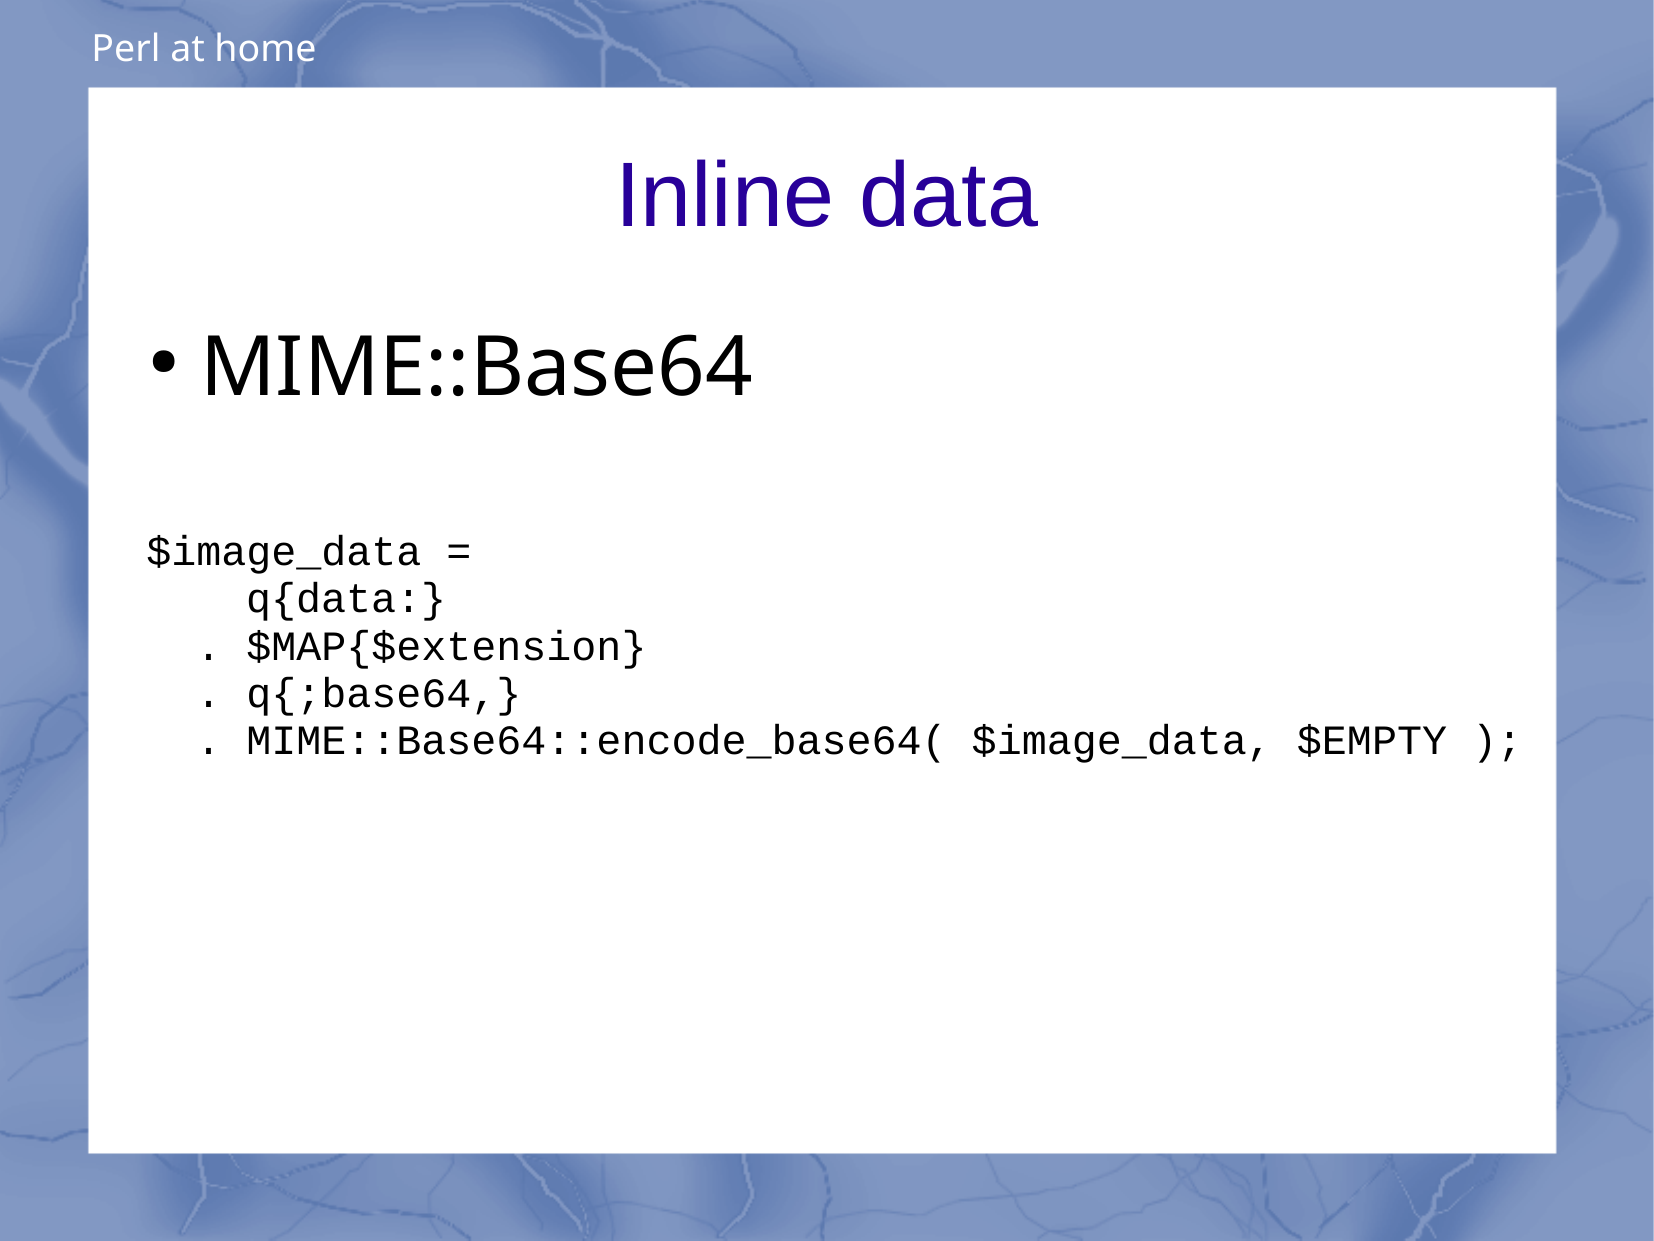

# Inline data
 MIME::Base64
$image_data =
 q{data:}
 . $MAP{$extension}
 . q{;base64,}
 . MIME::Base64::encode_base64( $image_data, $EMPTY );